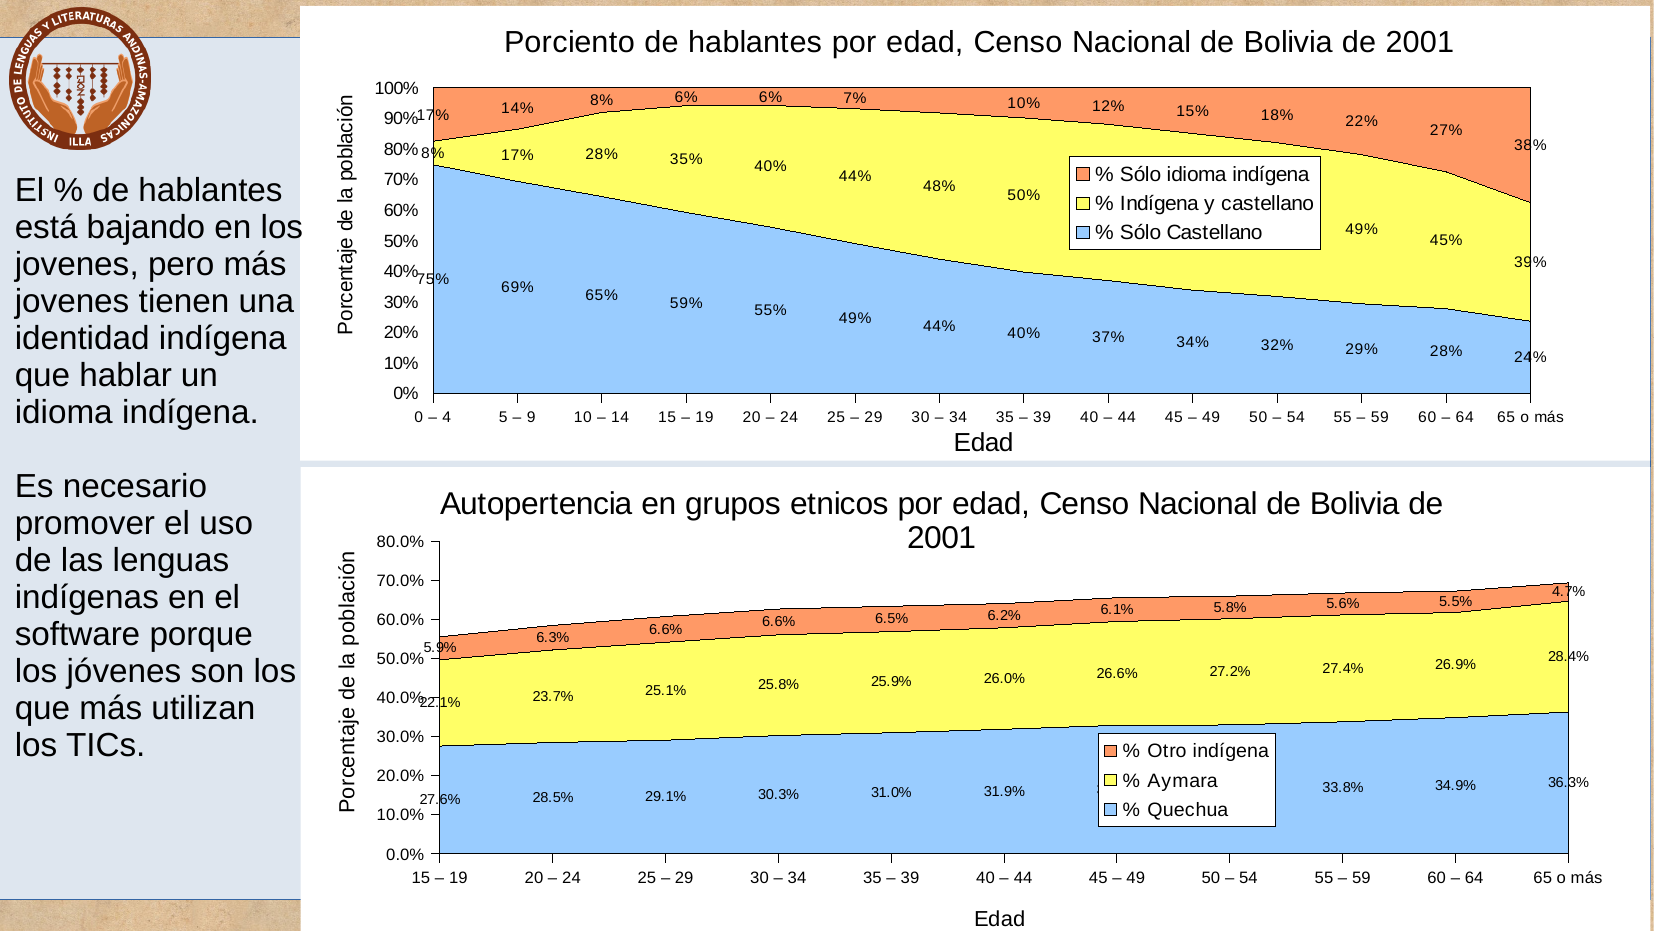

### Chart: Porciento de hablantes por edad, Censo Nacional de Bolivia de 2001
| Category | % Sólo Castellano | % Indígena y castellano | % Sólo idioma indígena |
|---|---|---|---|
| 0 – 4 | 0.749 | 0.077 | 0.174 |
| 5 – 9 | 0.694 | 0.17 | 0.135 |
| 10 – 14 | 0.645 | 0.275 | 0.08 |
| 15 – 19 | 0.593 | 0.349 | 0.058 |
| 20 – 24 | 0.545 | 0.398 | 0.057 |
| 25 – 29 | 0.491 | 0.441 | 0.068 |
| 30 – 34 | 0.44 | 0.478 | 0.082 |
| 35 – 39 | 0.398 | 0.504 | 0.098 |
| 40 – 44 | 0.37 | 0.511 | 0.119 |
| 45 – 49 | 0.339 | 0.513 | 0.149 |
| 50 – 54 | 0.318 | 0.503 | 0.179 |
| 55 – 59 | 0.294 | 0.488 | 0.218 |
| 60 – 64 | 0.278 | 0.448 | 0.274 |
| 65 o más | 0.237 | 0.388 | 0.375 |
El % de hablantes
está bajando en los
jovenes, pero más
jovenes tienen una
identidad indígena
que hablar un
idioma indígena.
Es necesario
promover el uso
de las lenguas
indígenas en el
software porque
los jóvenes son los
que más utilizan
los TICs.
### Chart: Autopertencia en grupos etnicos por edad, Censo Nacional de Bolivia de 2001
| Category | % Quechua | % Aymara | % Otro indígena |
|---|---|---|---|
| 15 – 19 | 0.276 | 0.221 | 0.059 |
| 20 – 24 | 0.285 | 0.237 | 0.063 |
| 25 – 29 | 0.291 | 0.251 | 0.066 |
| 30 – 34 | 0.303 | 0.258 | 0.066 |
| 35 – 39 | 0.31 | 0.259 | 0.065 |
| 40 – 44 | 0.319 | 0.26 | 0.062 |
| 45 – 49 | 0.329 | 0.266 | 0.061 |
| 50 – 54 | 0.33 | 0.272 | 0.058 |
| 55 – 59 | 0.338 | 0.274 | 0.056 |
| 60 – 64 | 0.349 | 0.269 | 0.055 |
| 65 o más | 0.363 | 0.284 | 0.047 |